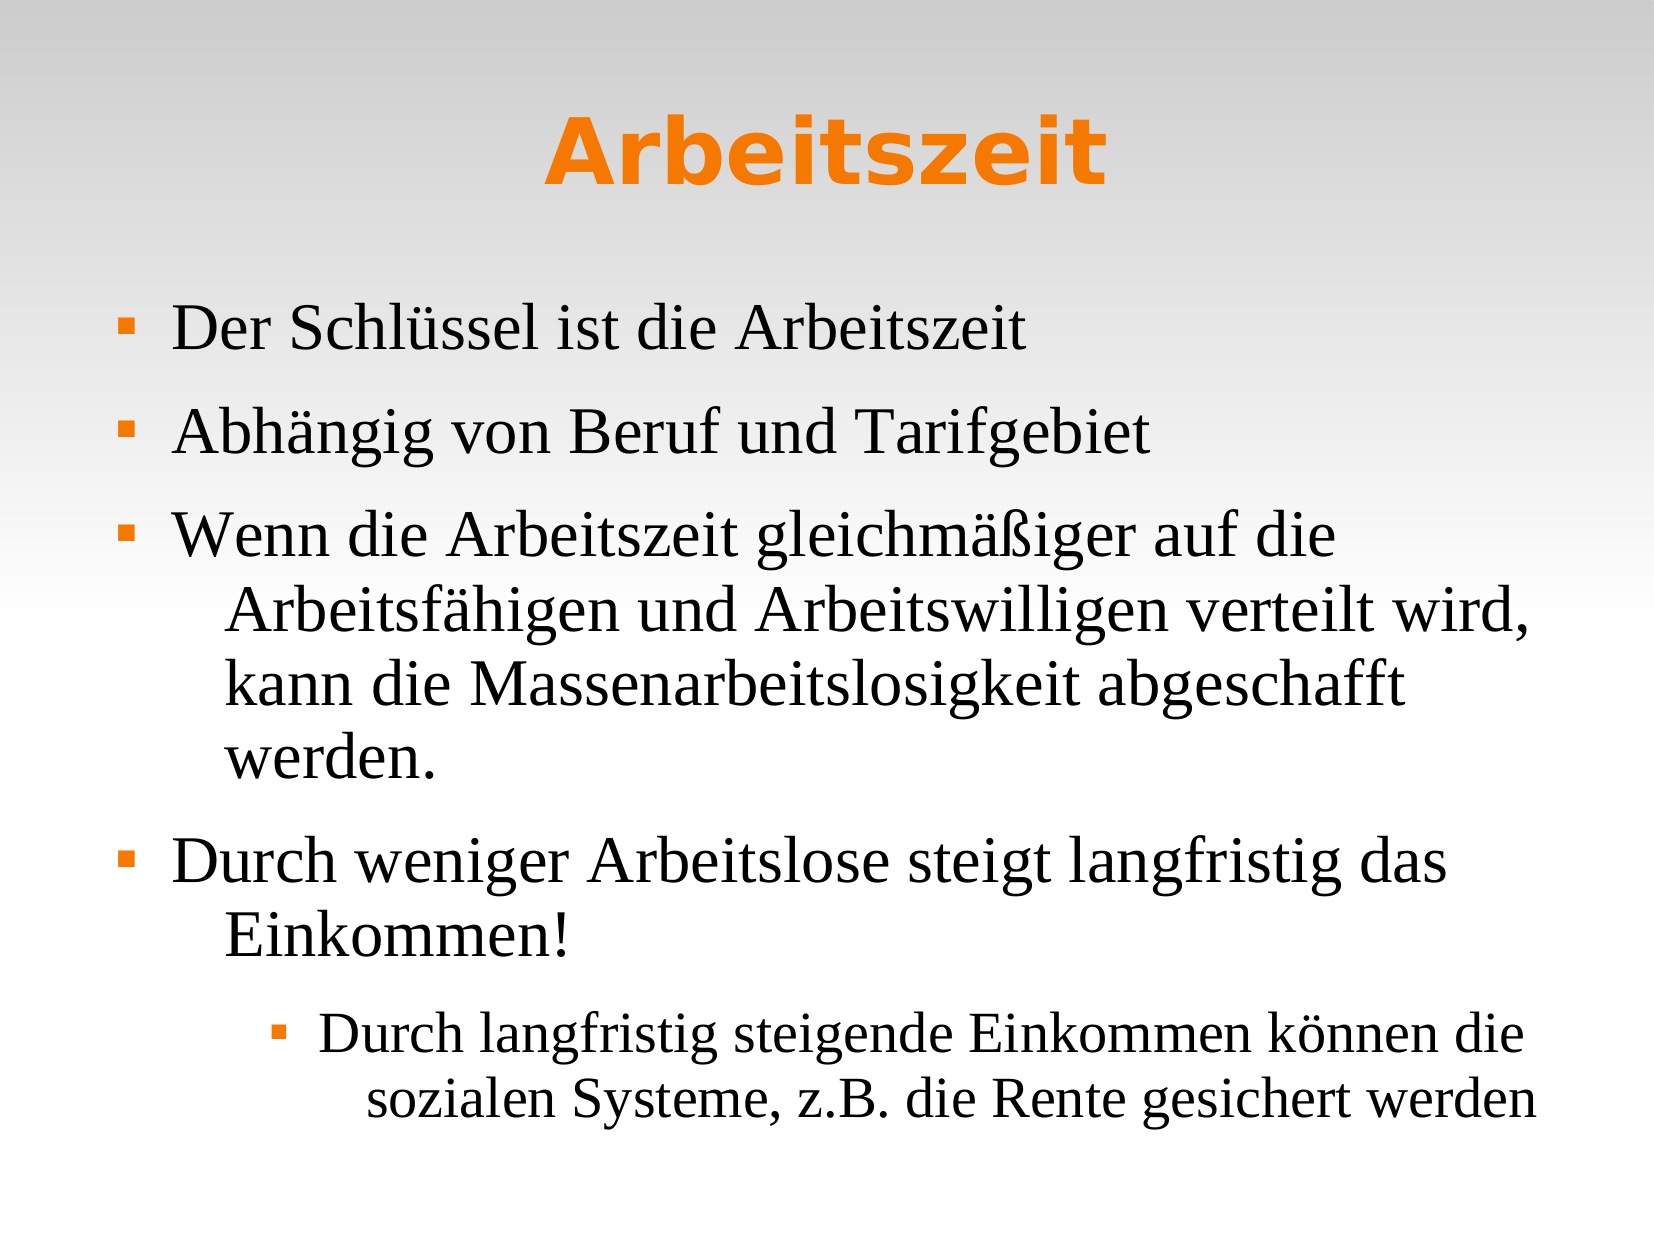

# Arbeitszeit
Der Schlüssel ist die Arbeitszeit
Abhängig von Beruf und Tarifgebiet
Wenn die Arbeitszeit gleichmäßiger auf die Arbeitsfähigen und Arbeitswilligen verteilt wird, kann die Massenarbeitslosigkeit abgeschafft werden.
Durch weniger Arbeitslose steigt langfristig das Einkommen!
Durch langfristig steigende Einkommen können die sozialen Systeme, z.B. die Rente gesichert werden